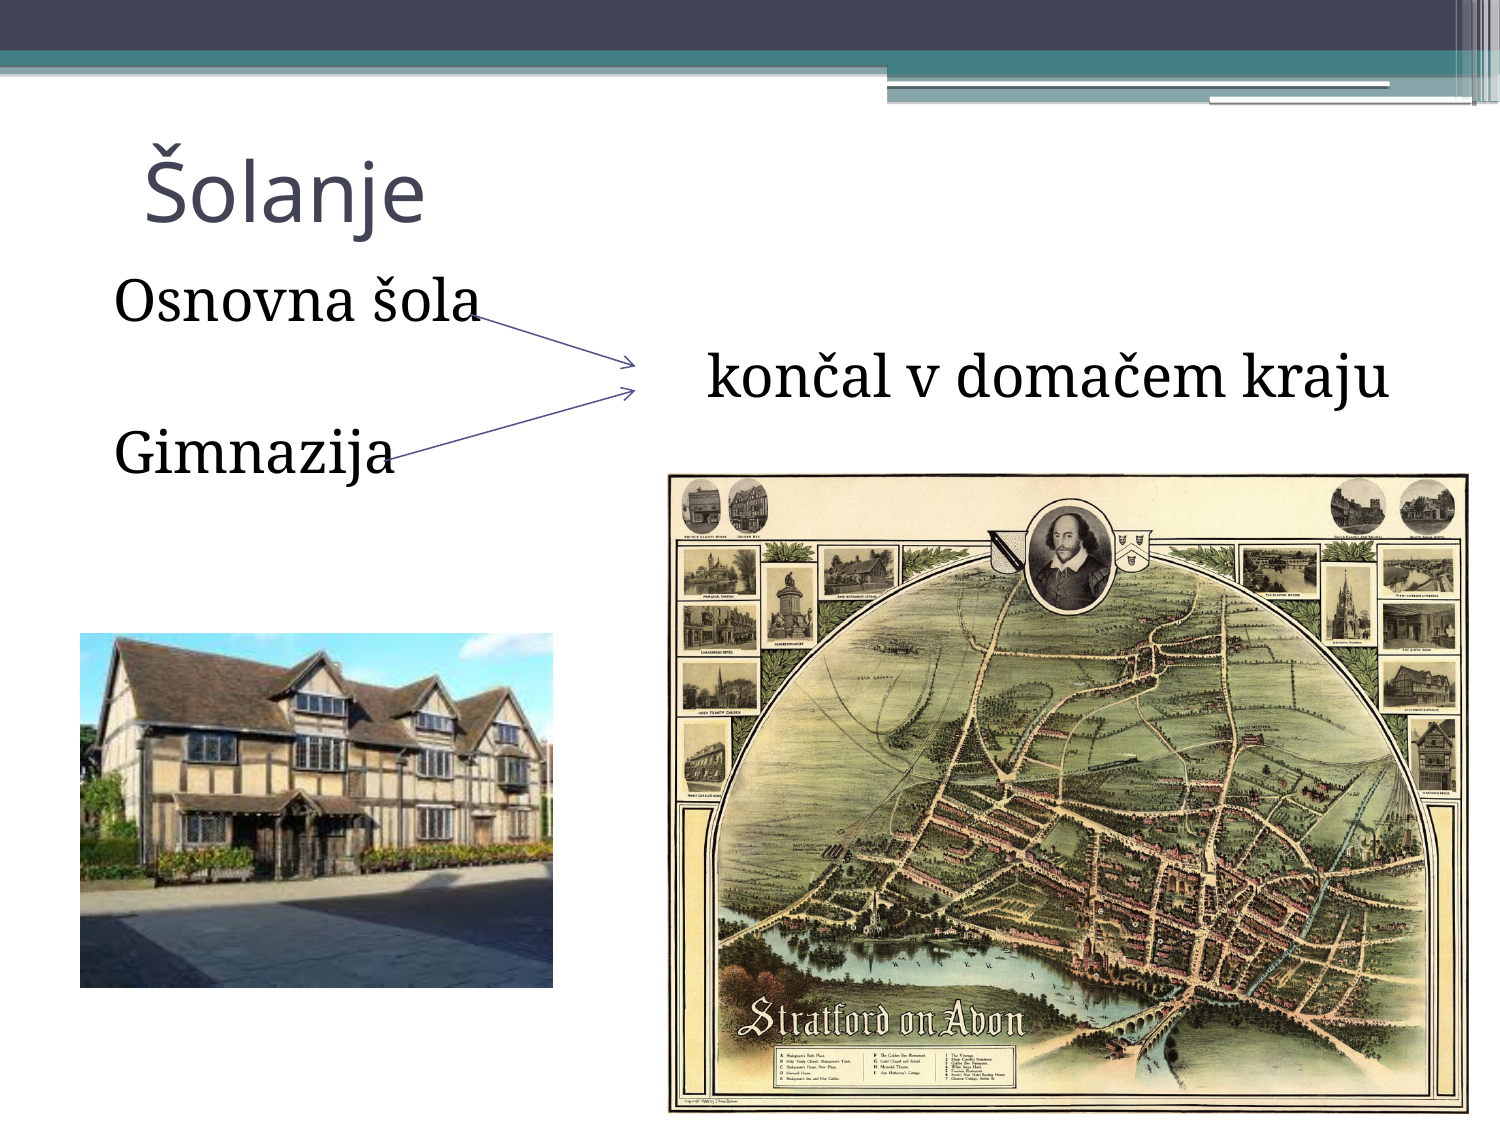

# Šolanje
Osnovna šola
 končal v domačem kraju
Gimnazija